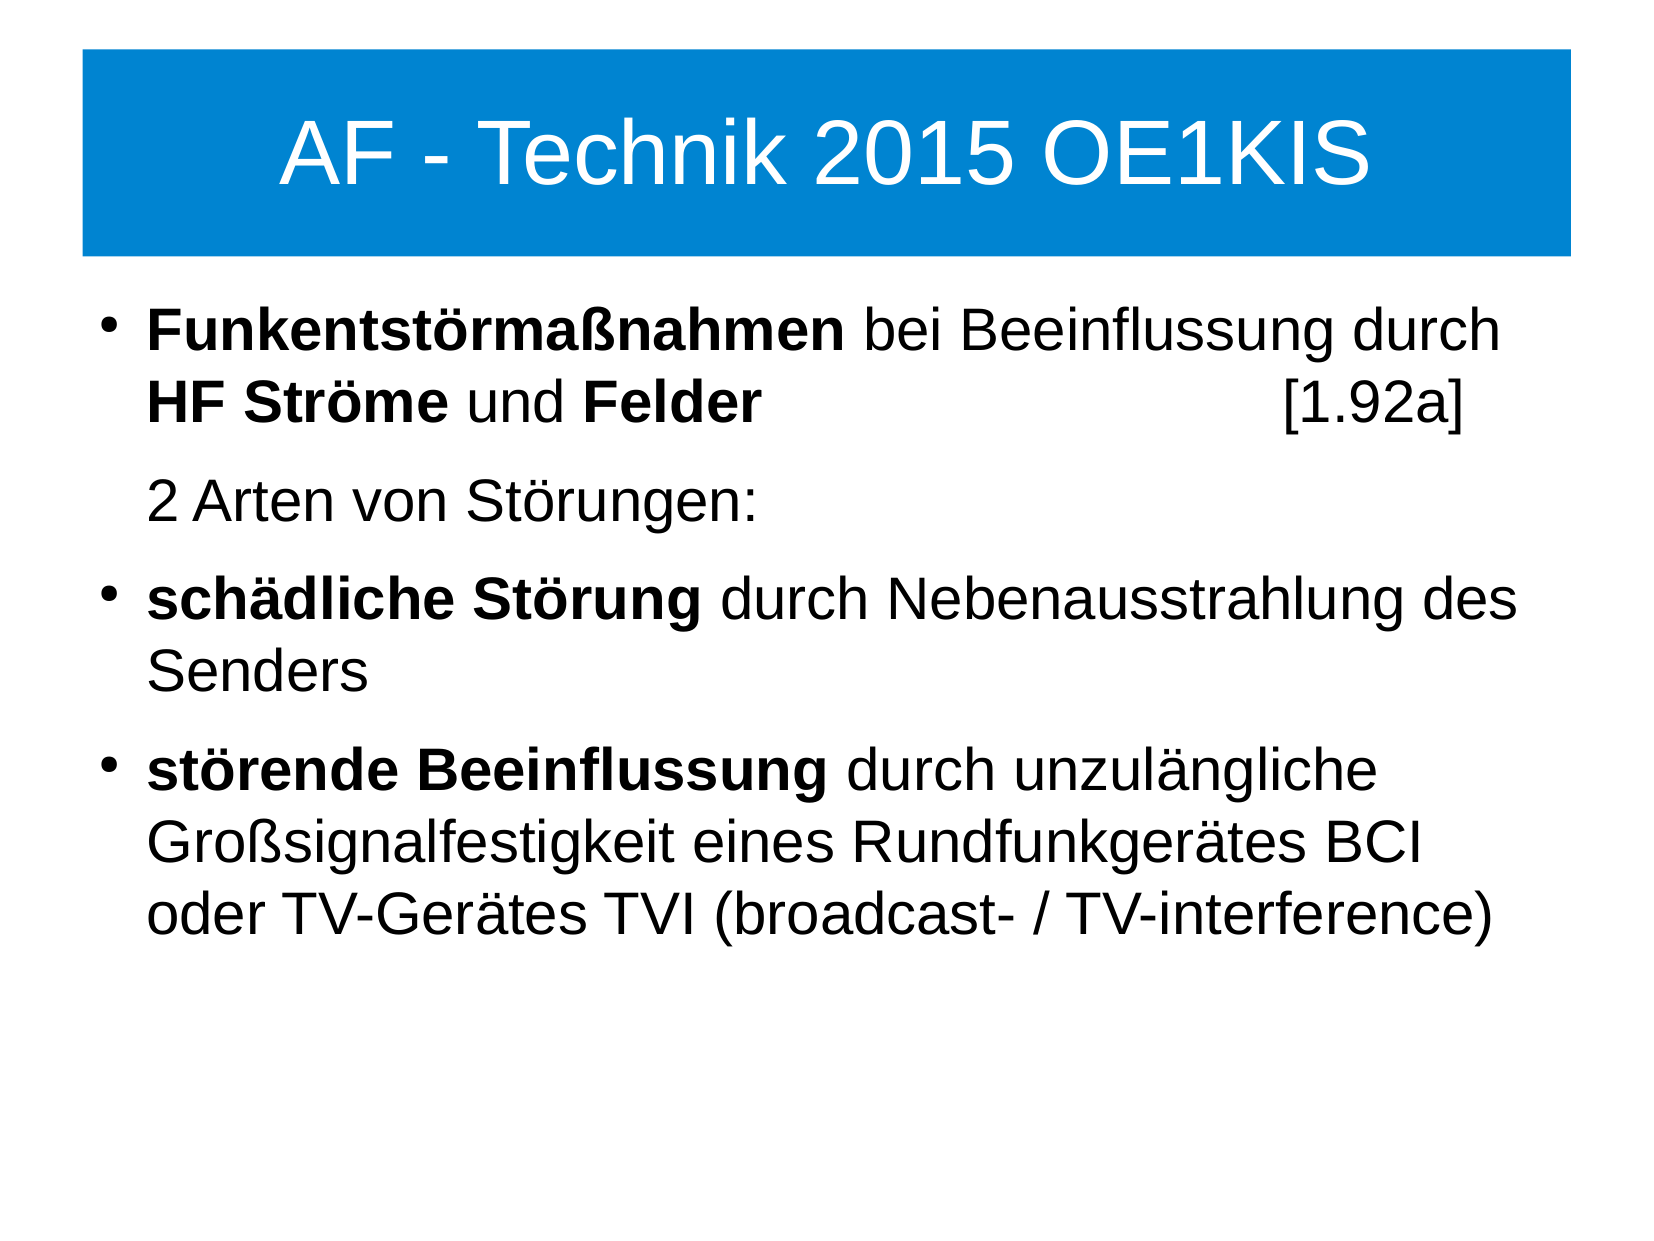

# AF - Technik 2015 OE1KIS
Funkentstörmaßnahmen bei Beeinflussung durch HF Ströme und Felder [1.92a]
2 Arten von Störungen:
schädliche Störung durch Nebenausstrahlung des Senders
störende Beeinflussung durch unzulängliche Großsignalfestigkeit eines Rundfunkgerätes BCI
oder TV-Gerätes TVI (broadcast- / TV-interference)